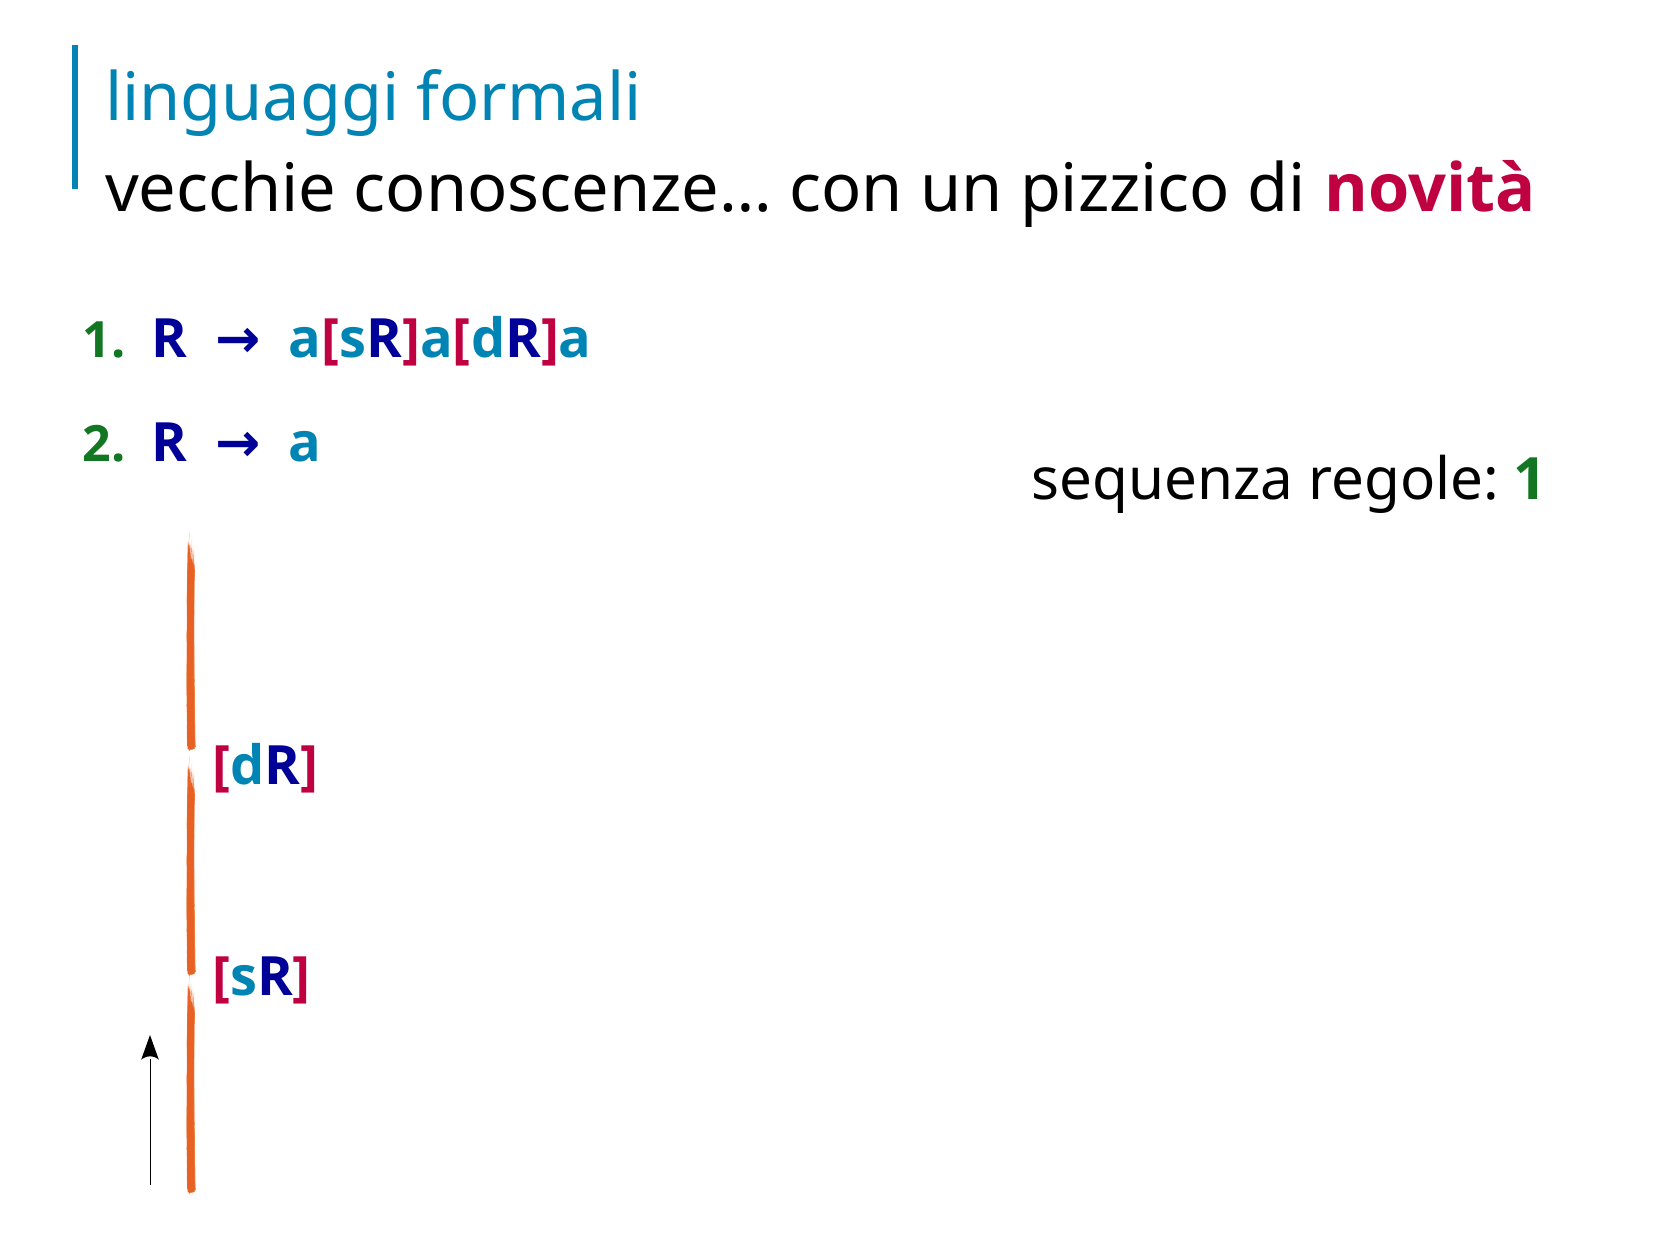

# linguaggi formali vecchie conoscenze… con un pizzico di novità
1. R → a[sR]a[dR]a
2. R → a
sequenza regole: 1
[dR]
[sR]